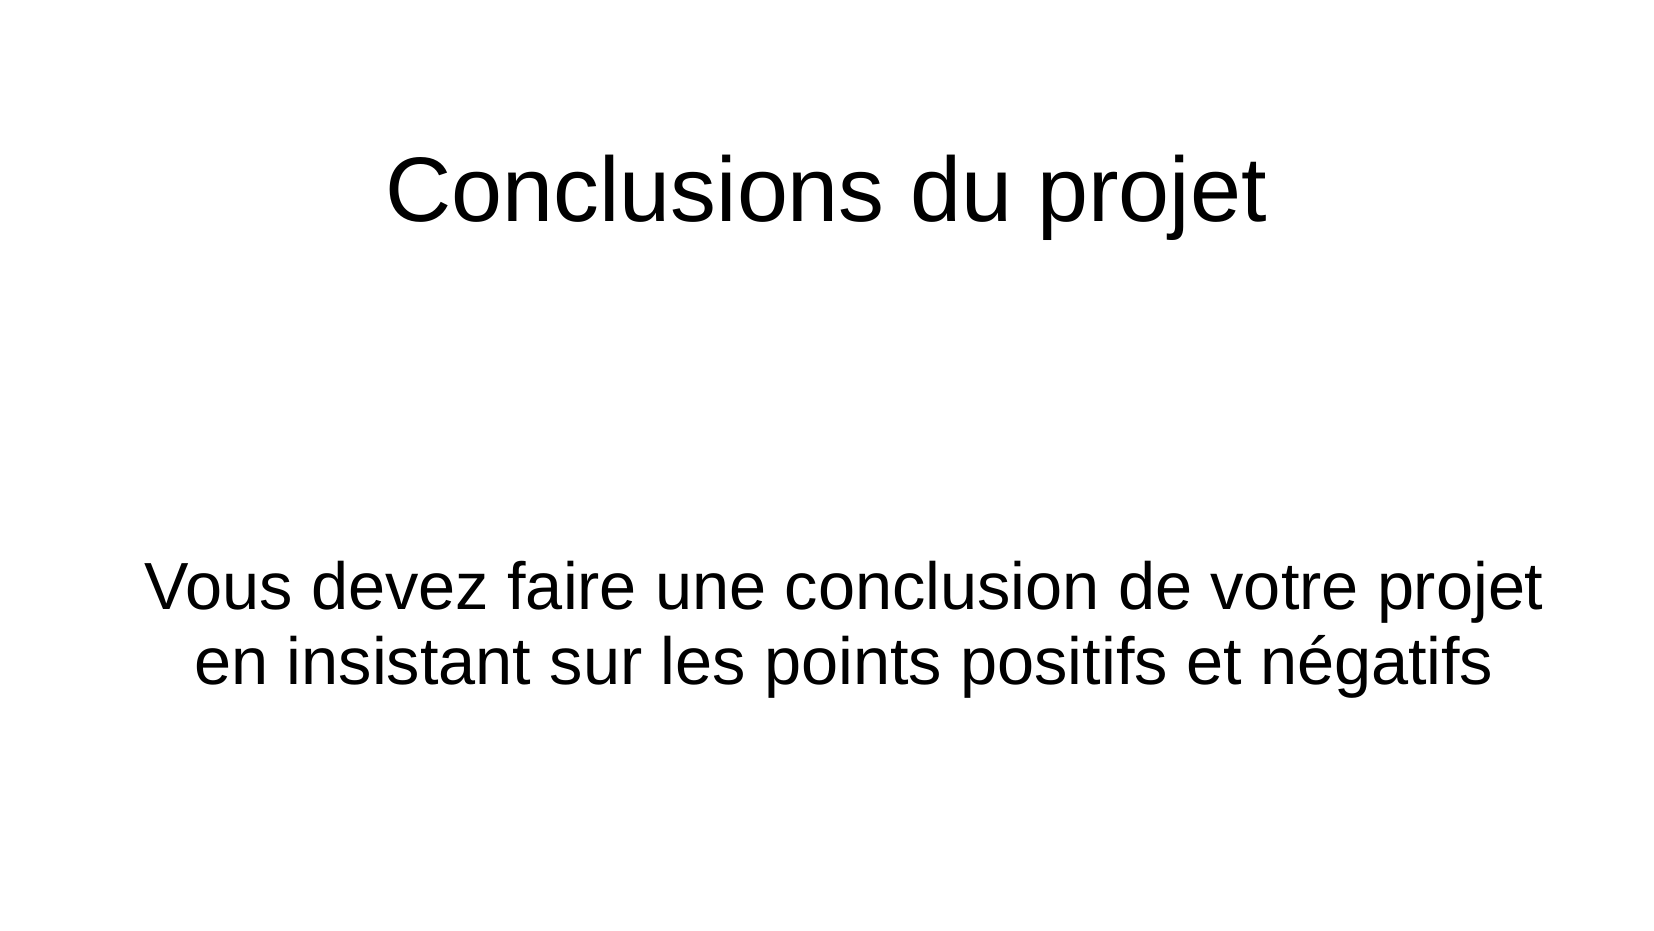

# Conclusions du projet
Vous devez faire une conclusion de votre projet en insistant sur les points positifs et négatifs